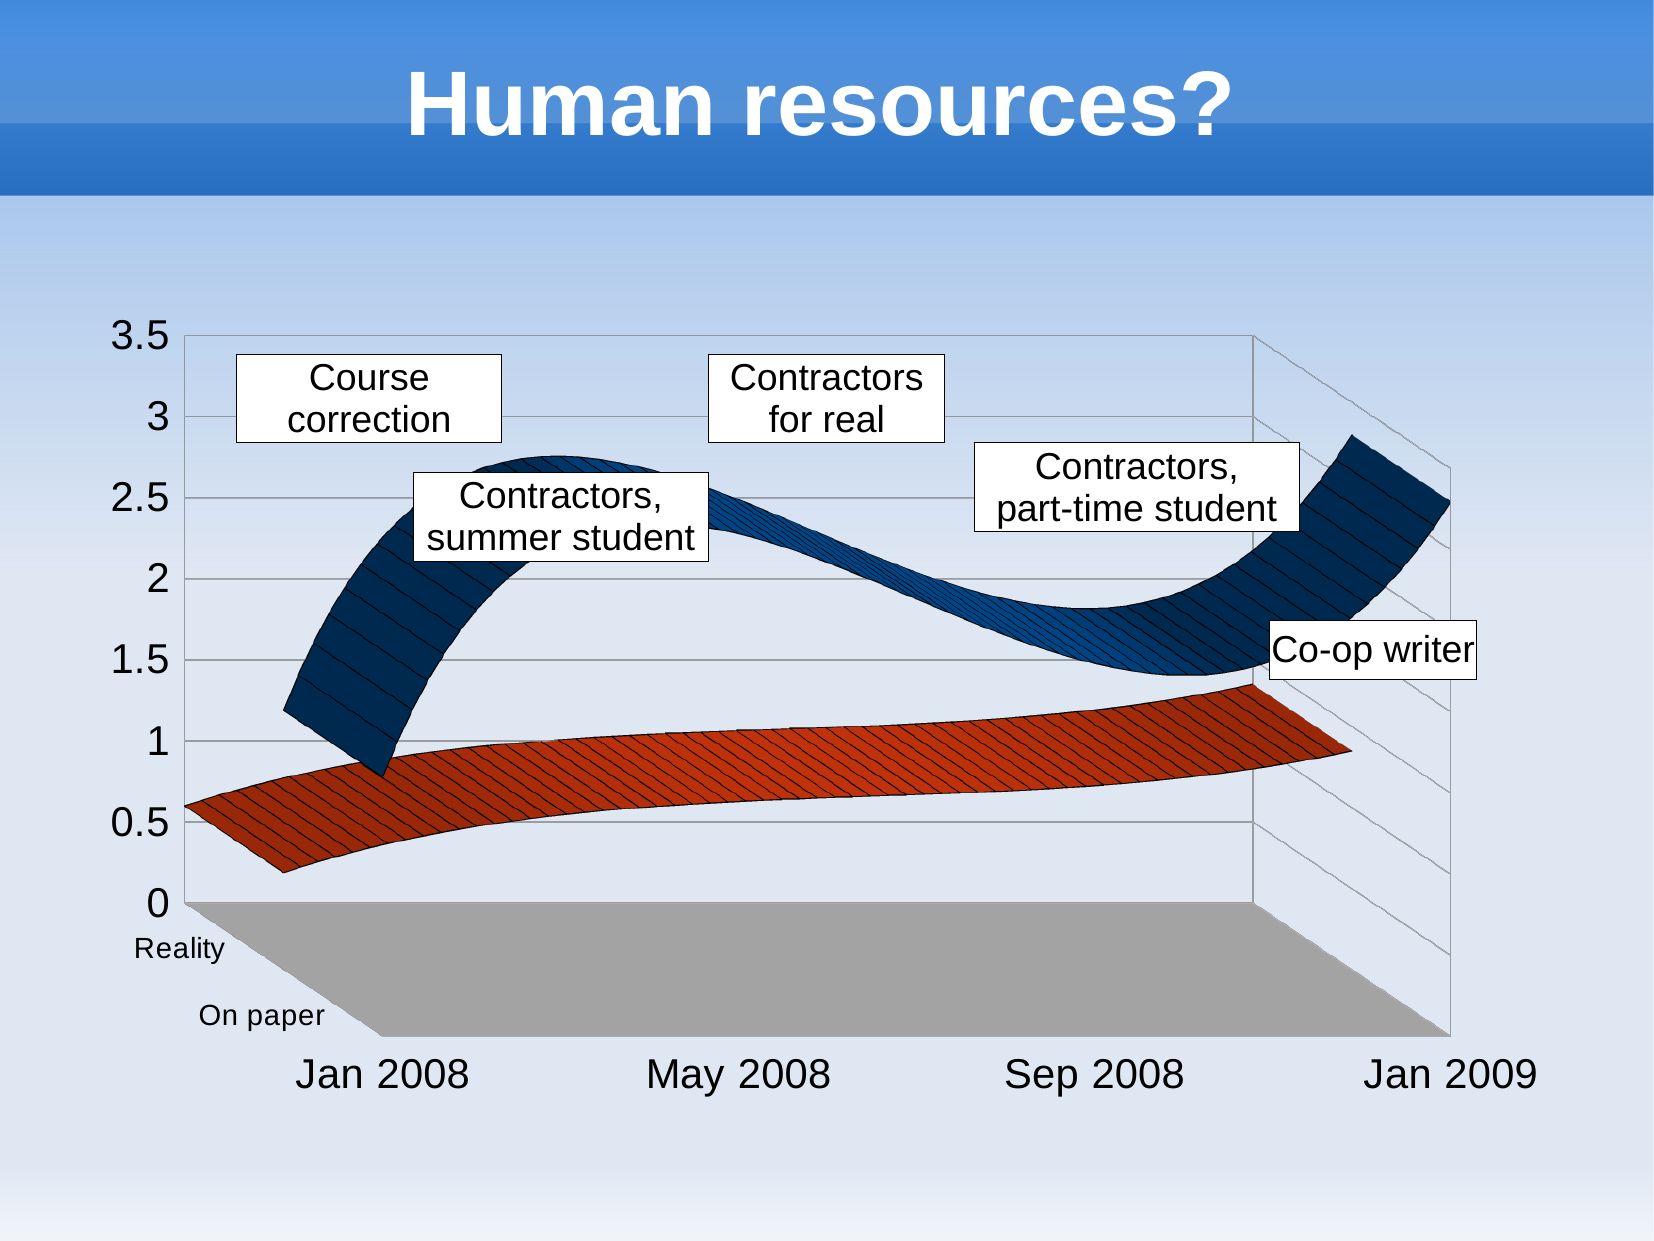

# Human resources?
[unsupported chart]
Course
correction
Contractors
for real
Contractors,
part-time student
Contractors,
summer student
Co-op writer